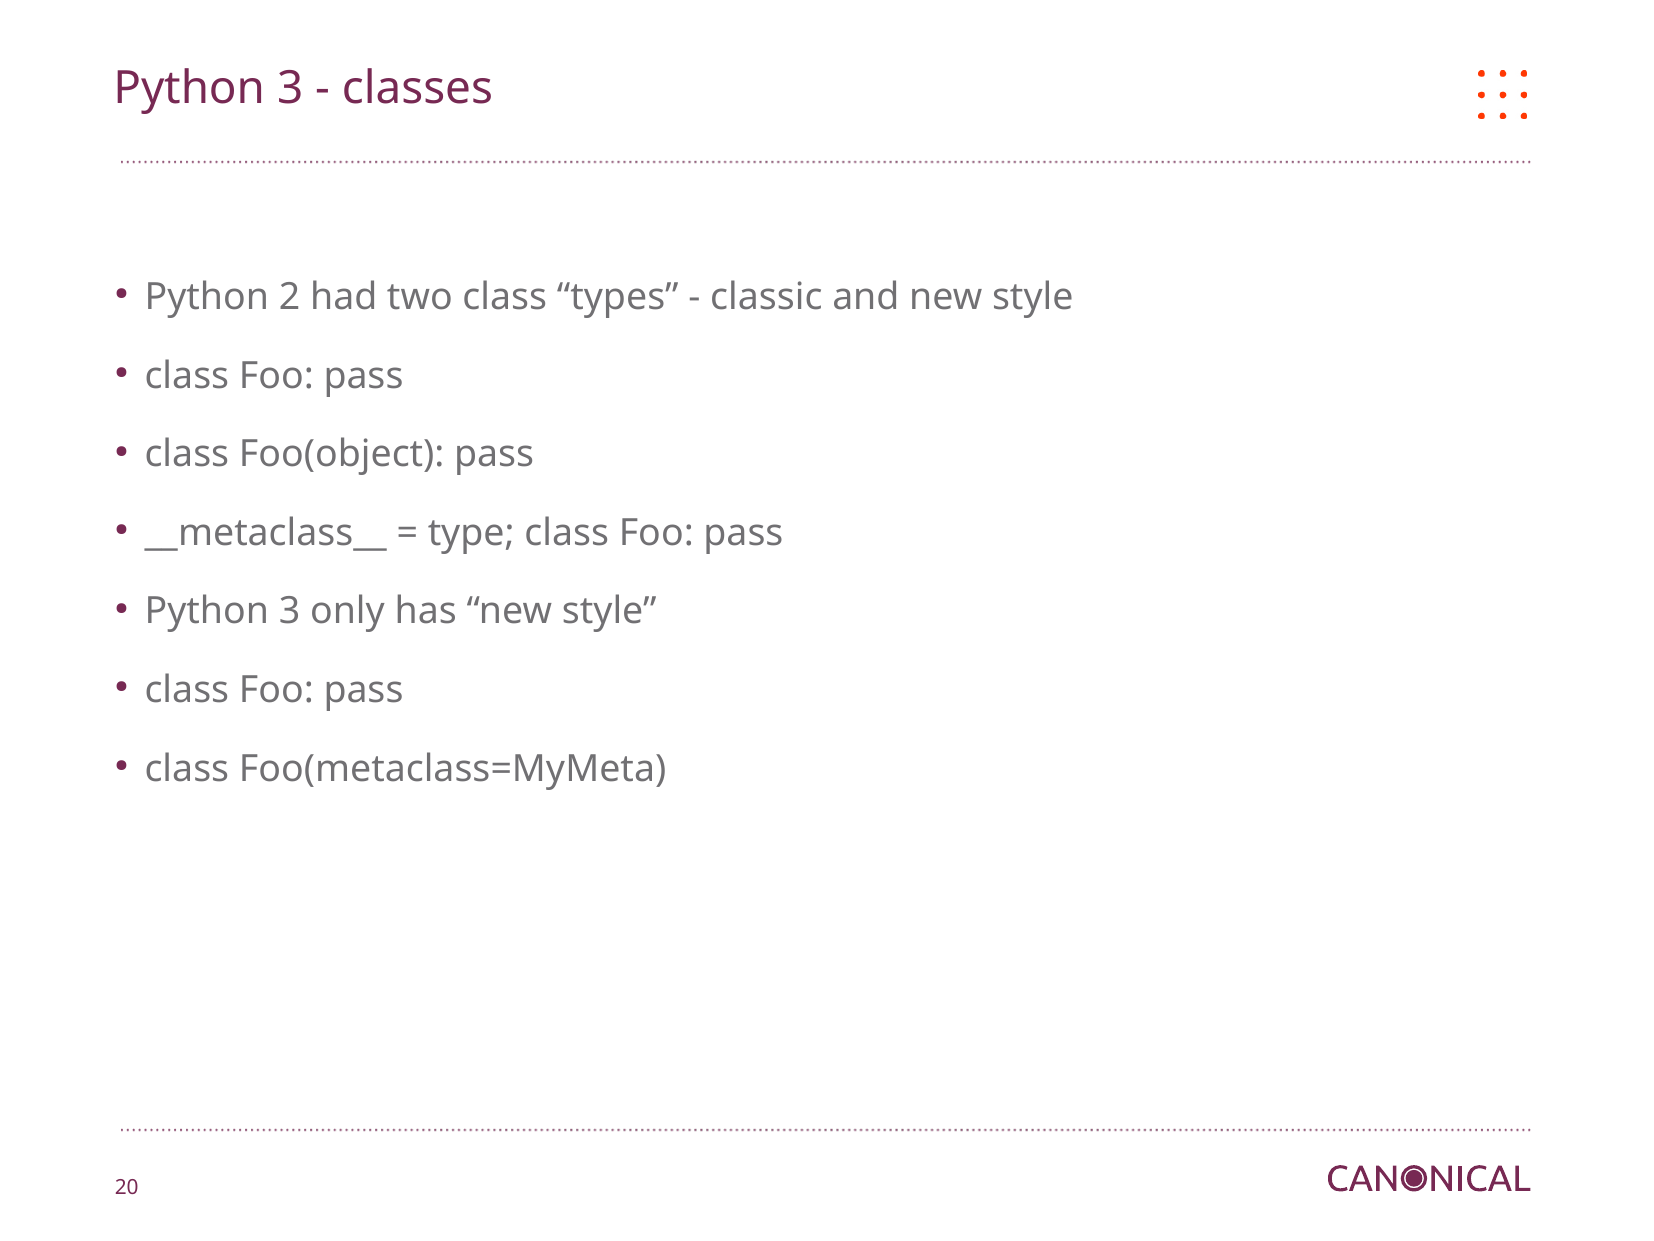

# Python 3 - classes
Python 2 had two class “types” - classic and new style
class Foo: pass
class Foo(object): pass
__metaclass__ = type; class Foo: pass
Python 3 only has “new style”
class Foo: pass
class Foo(metaclass=MyMeta)